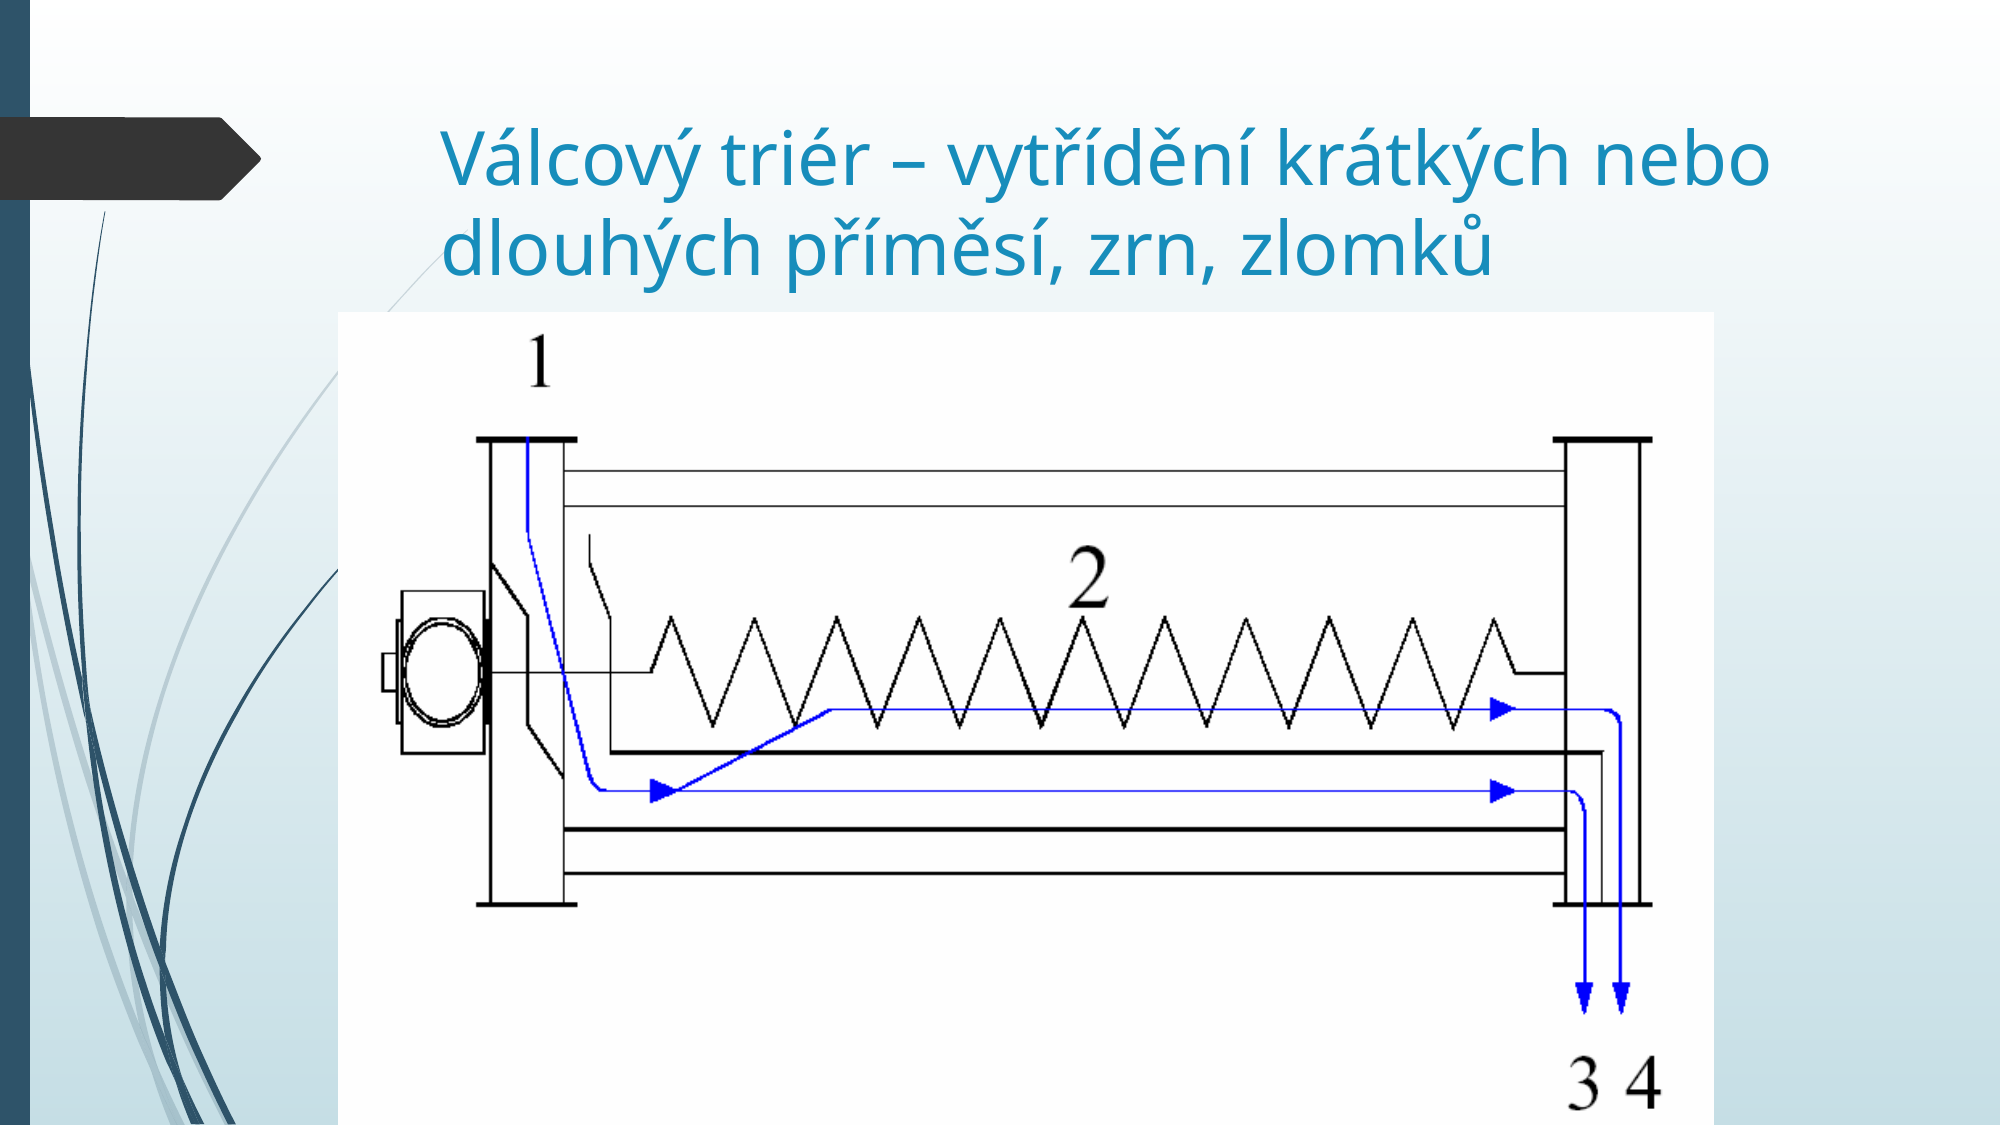

# Válcový triér – vytřídění krátkých nebo dlouhých příměsí, zrn, zlomků